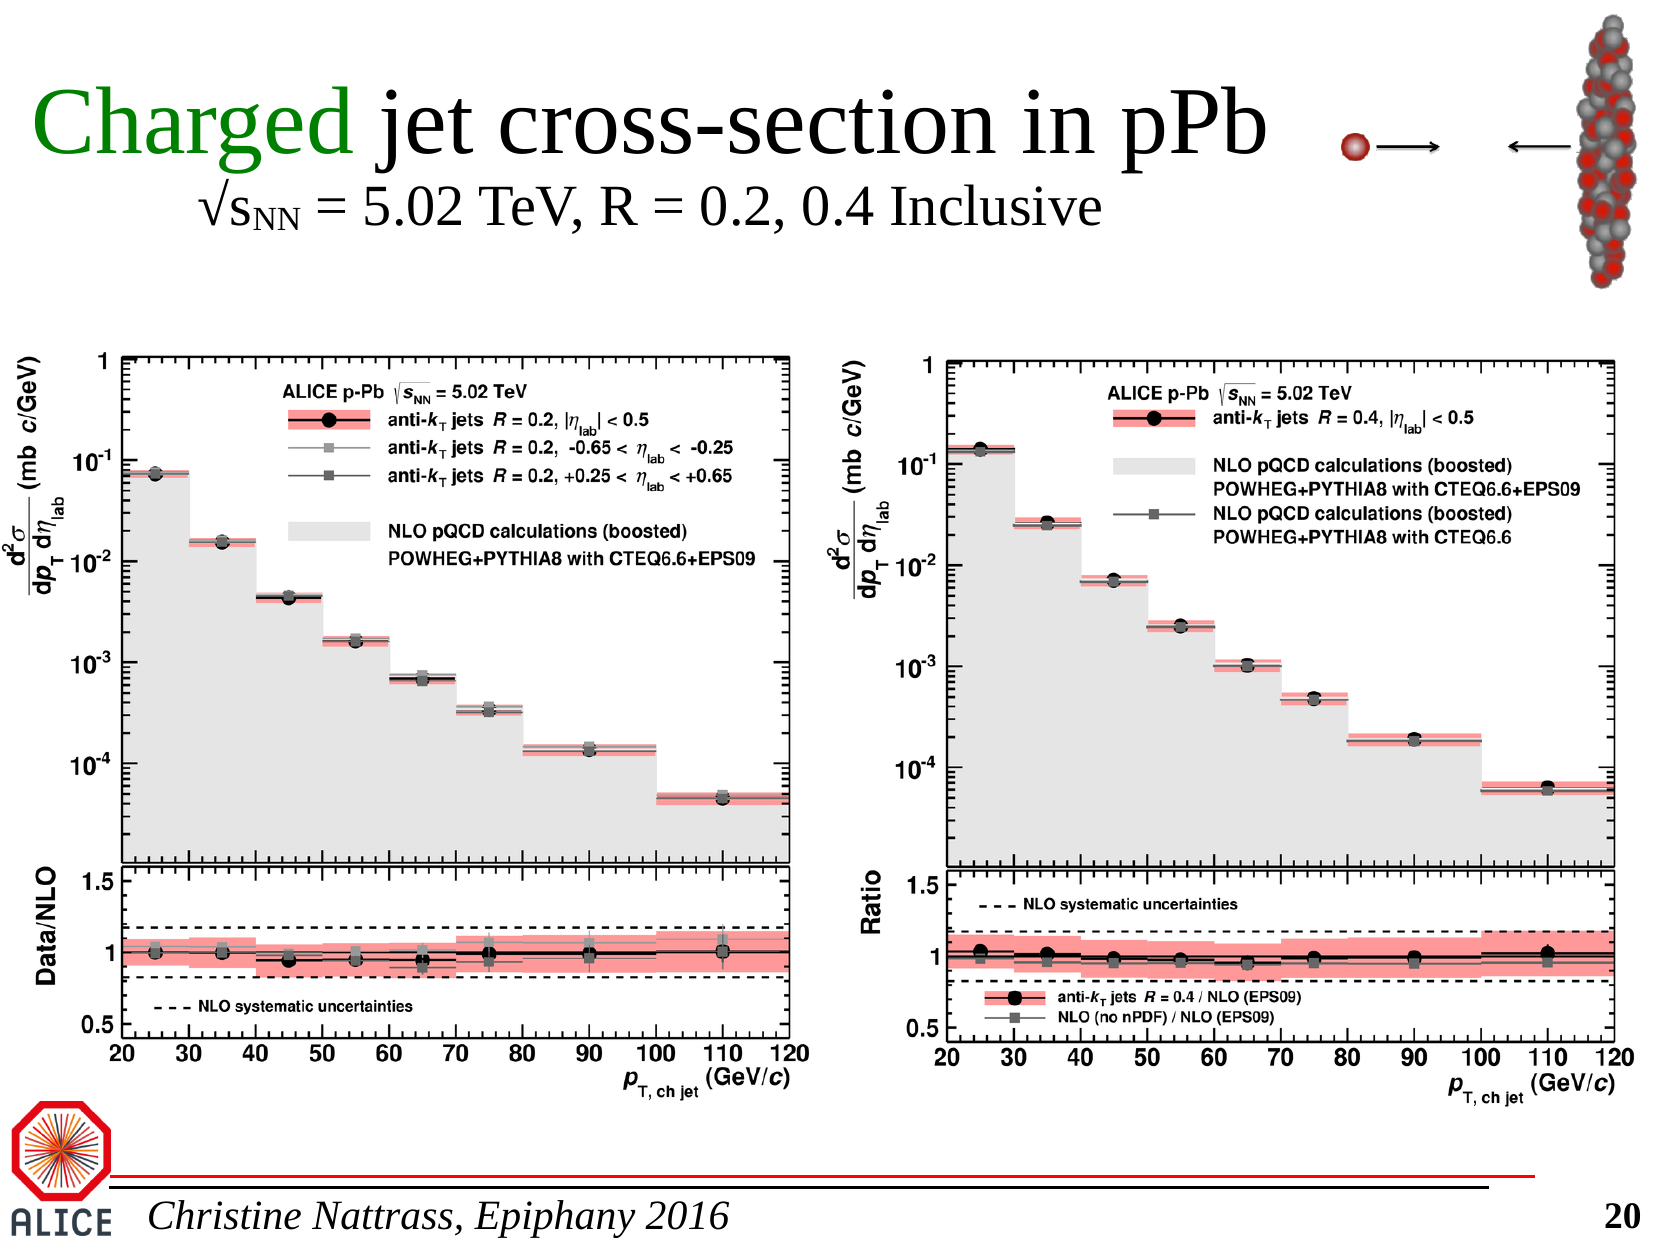

# Charged jet cross-section in pPb √sNN = 5.02 TeV, R = 0.2, 0.4 Inclusive